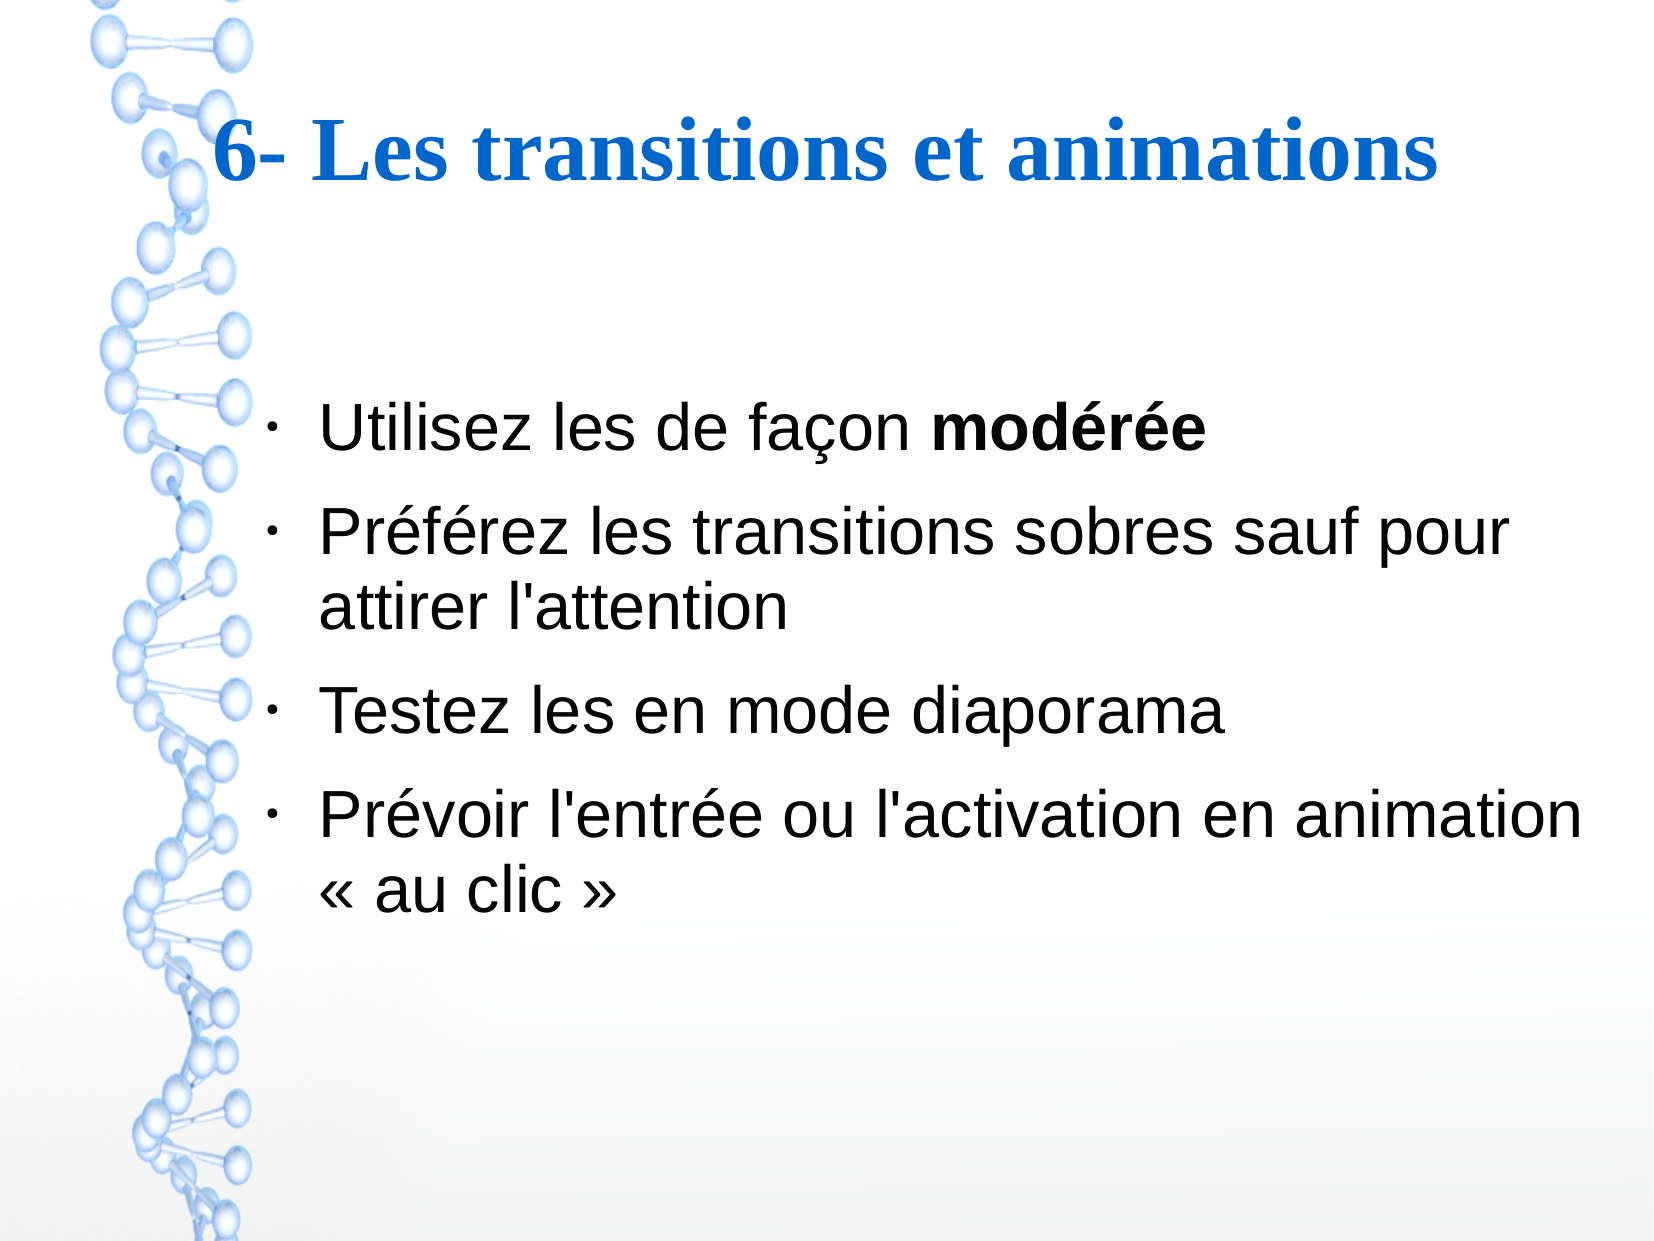

# 6- Les transitions et animations
Utilisez les de façon modérée
Préférez les transitions sobres sauf pour attirer l'attention
Testez les en mode diaporama
Prévoir l'entrée ou l'activation en animation « au clic »